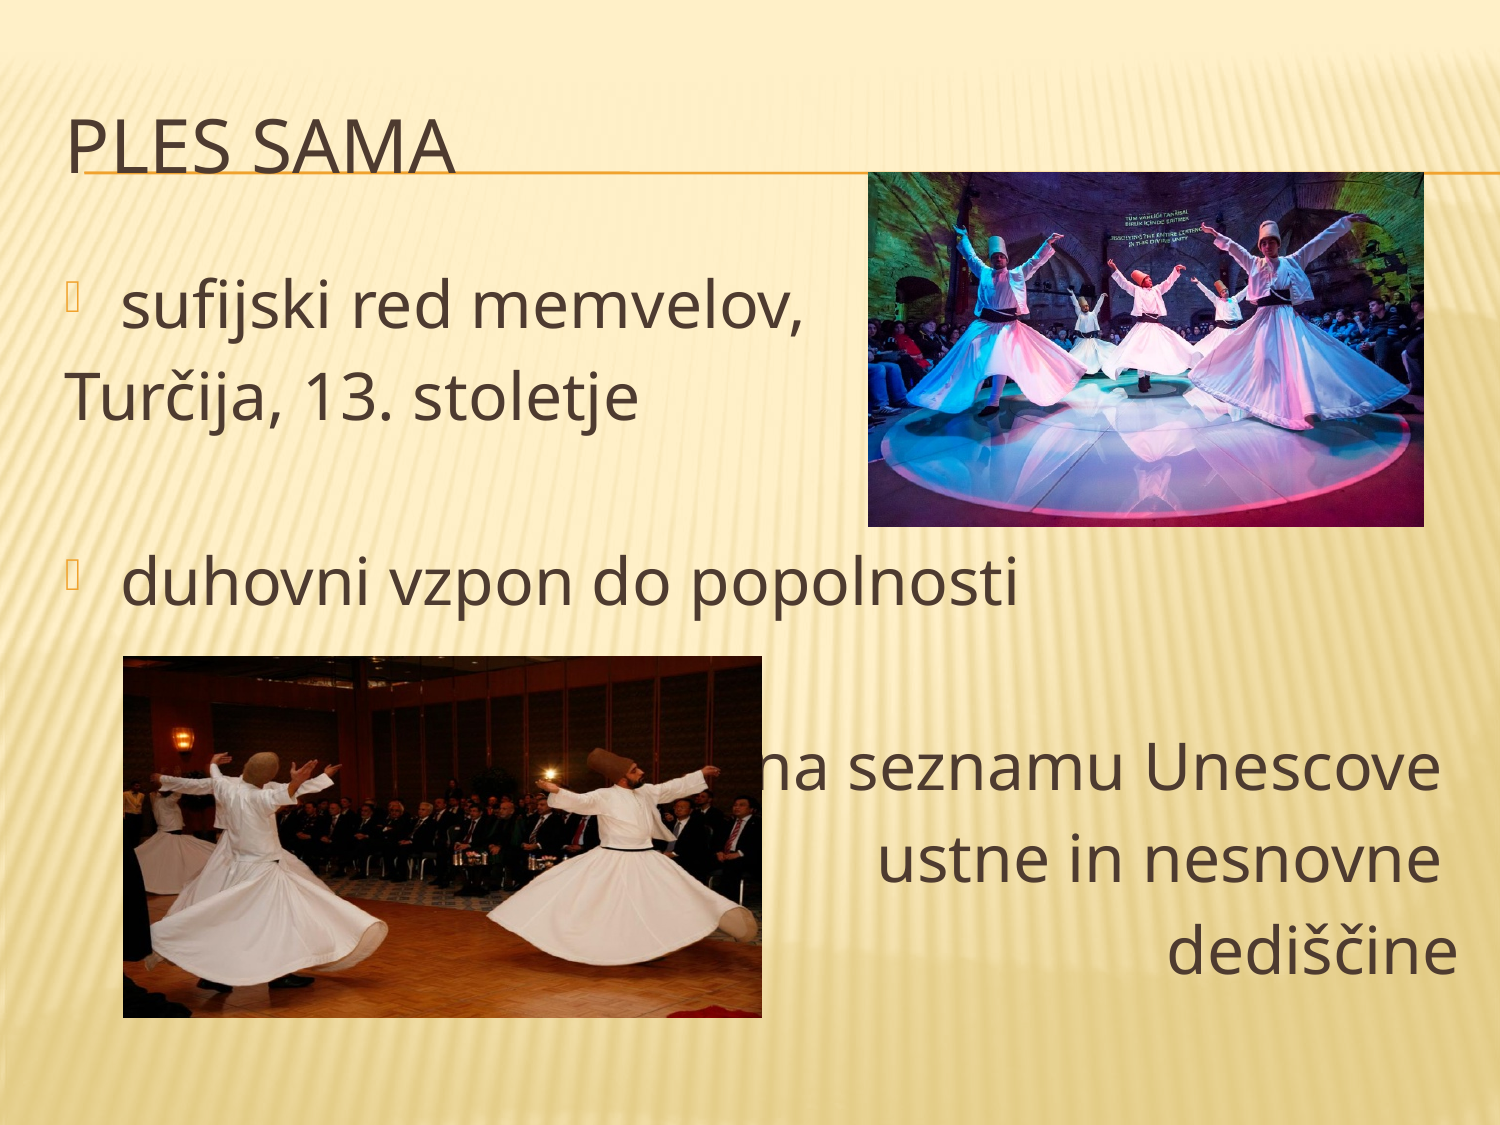

# Ples Sama
sufijski red memvelov,
Turčija, 13. stoletje
duhovni vzpon do popolnosti
na seznamu Unescove
 ustne in nesnovne
dediščine